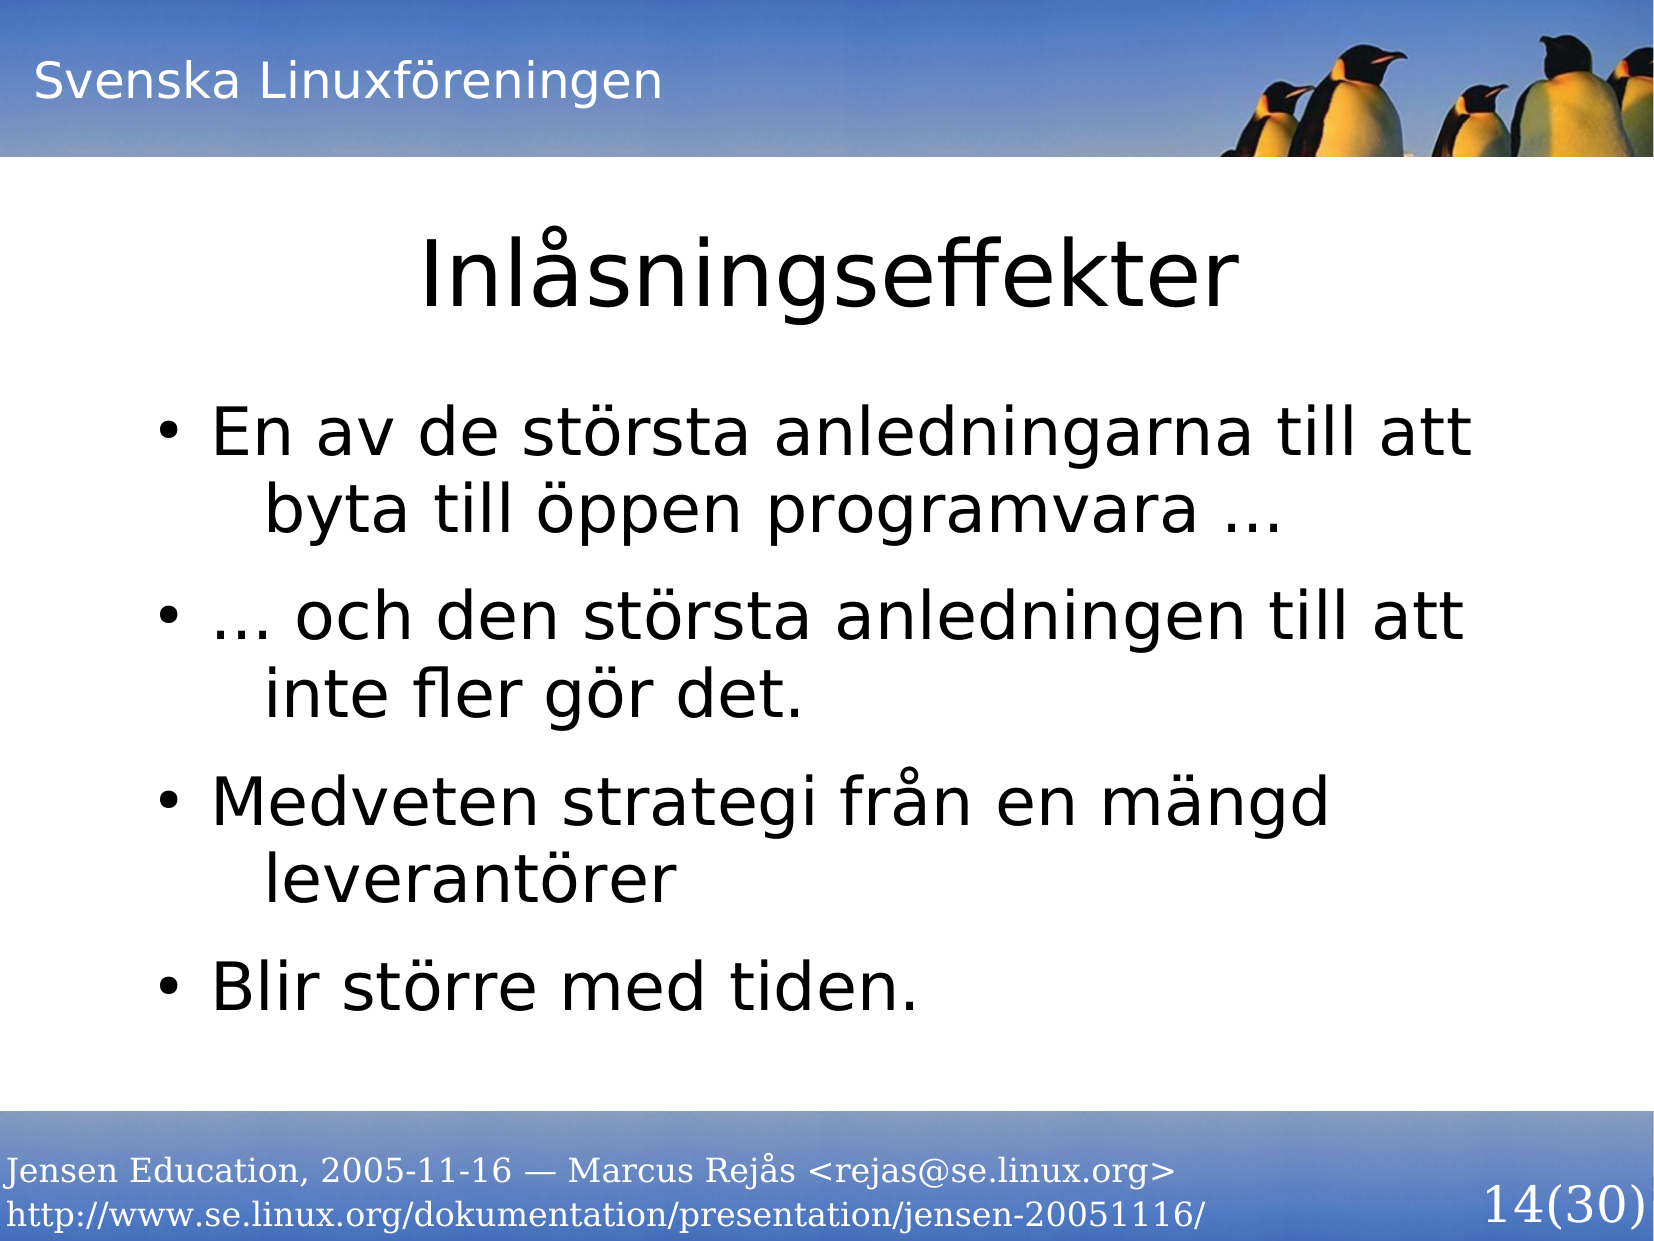

# Inlåsningseffekter
En av de största anledningarna till att byta till öppen programvara ...
... och den största anledningen till att inte fler gör det.
Medveten strategi från en mängd leverantörer
Blir större med tiden.